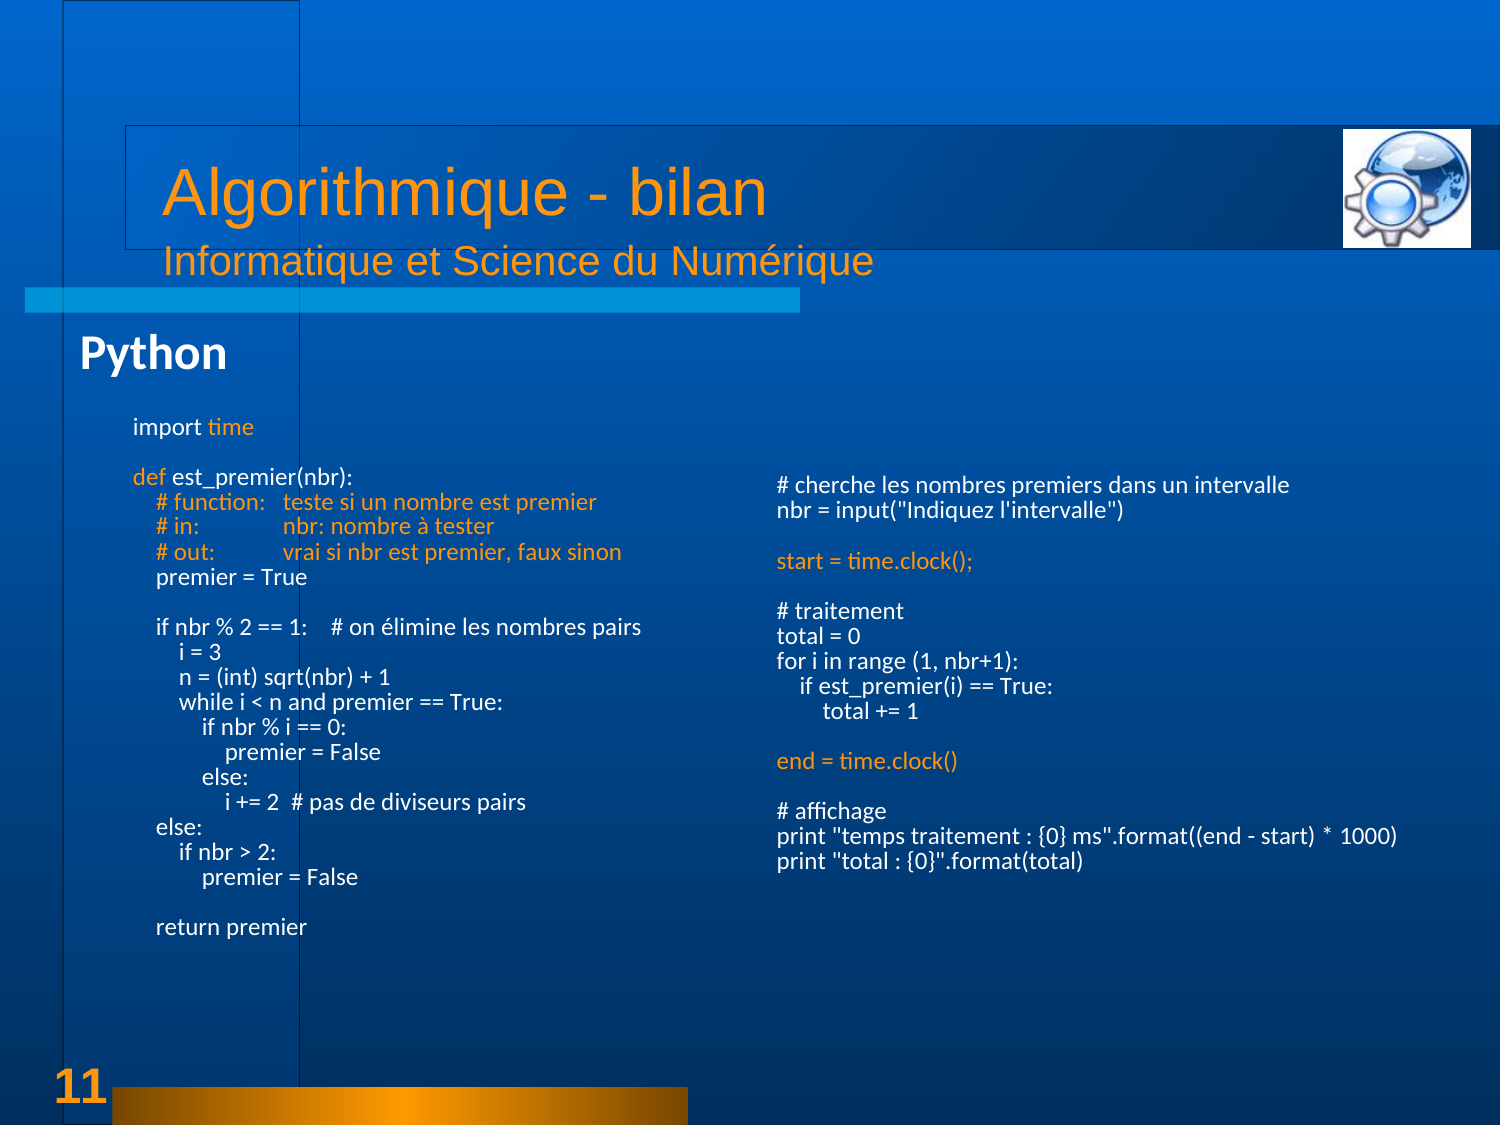

Python
import time
def est_premier(nbr):
 # function:	teste si un nombre est premier
 # in:	nbr: nombre à tester
 # out:	vrai si nbr est premier, faux sinon
 premier = True
 if nbr % 2 == 1: # on élimine les nombres pairs
 i = 3
 n = (int) sqrt(nbr) + 1
 while i < n and premier == True:
 if nbr % i == 0:
 premier = False
 else:
 i += 2 # pas de diviseurs pairs
 else:
 if nbr > 2:
 premier = False
 return premier
# cherche les nombres premiers dans un intervalle
nbr = input("Indiquez l'intervalle")
start = time.clock();
# traitement
total = 0
for i in range (1, nbr+1):
 if est_premier(i) == True:
 total += 1
end = time.clock()
# affichage
print "temps traitement : {0} ms".format((end - start) * 1000)
print "total : {0}".format(total)